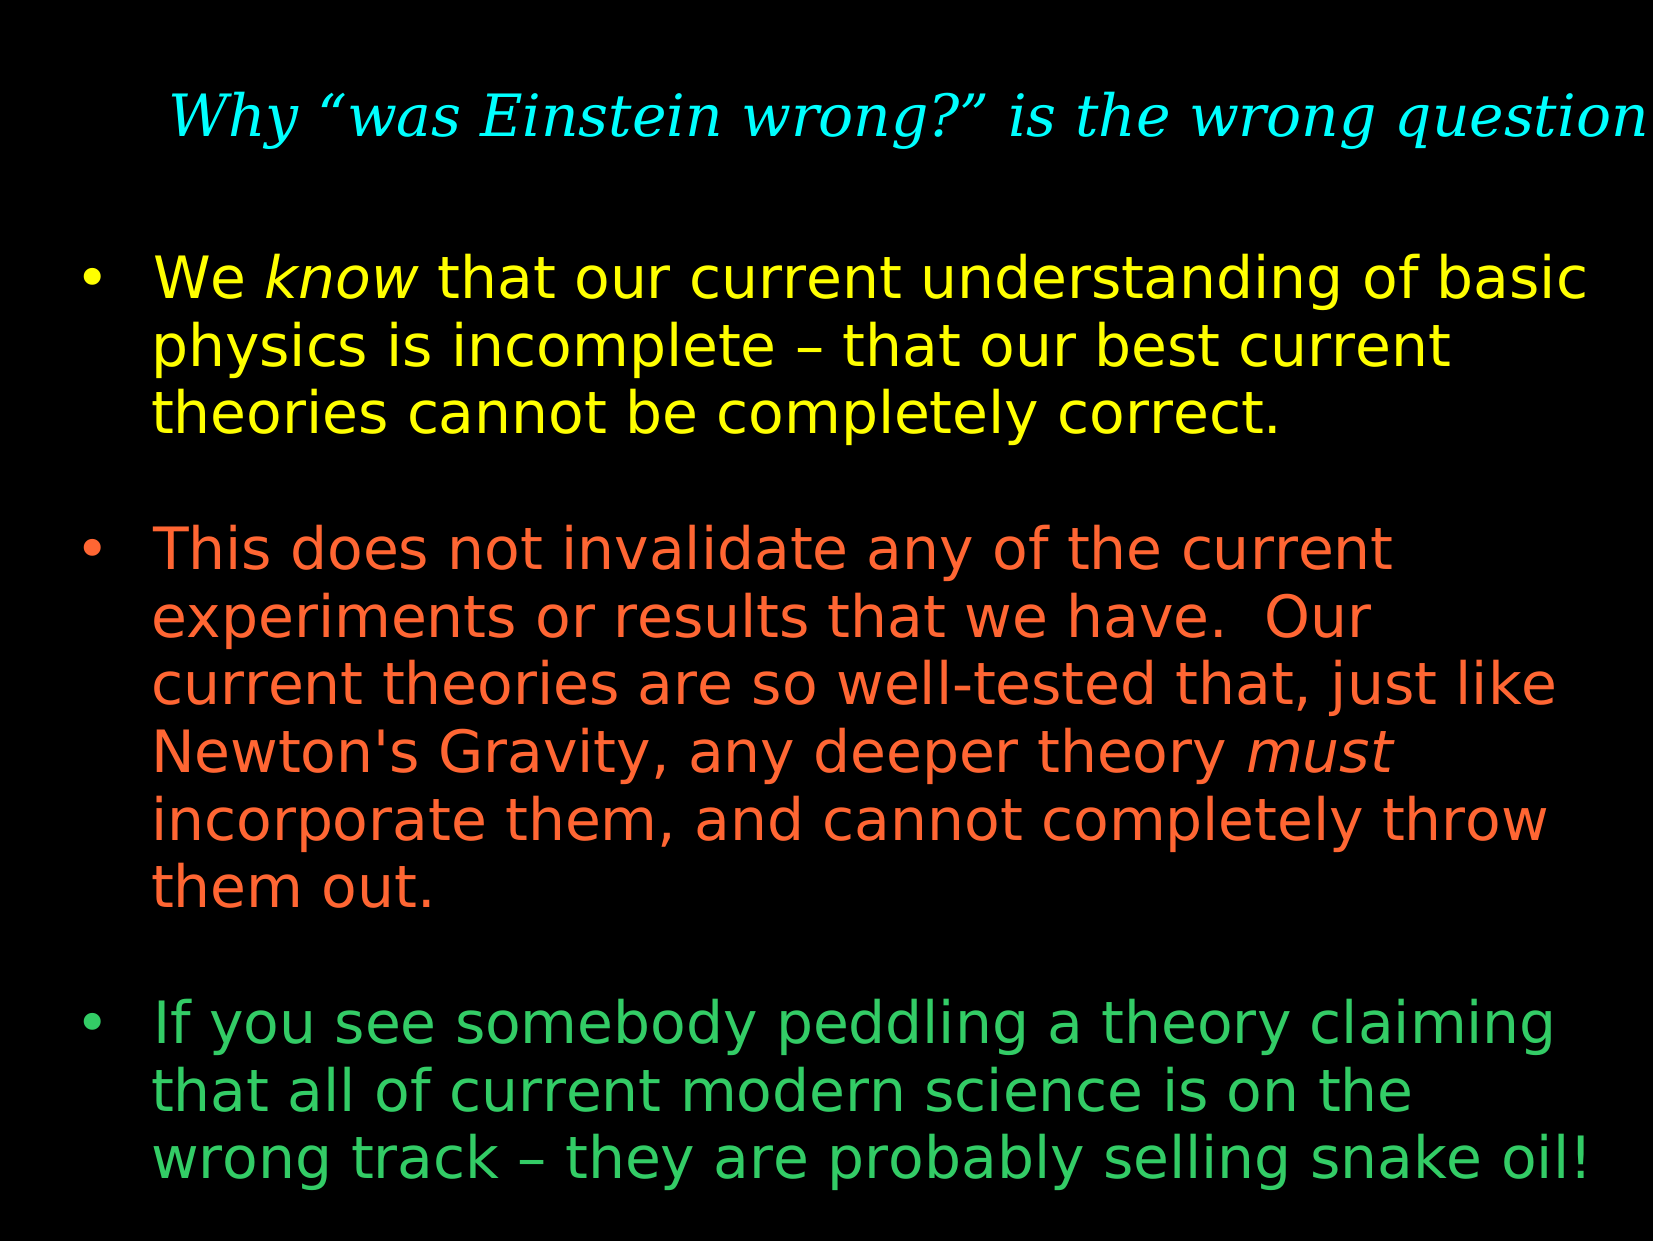

Why “was Einstein wrong?” is the wrong question :
•	We know that our current understanding of basic physics is incomplete – that our best current theories cannot be completely correct.
•	This does not invalidate any of the current experiments or results that we have. Our current theories are so well-tested that, just like Newton's Gravity, any deeper theory must incorporate them, and cannot completely throw them out.
•	If you see somebody peddling a theory claiming that all of current modern science is on the wrong track – they are probably selling snake oil!